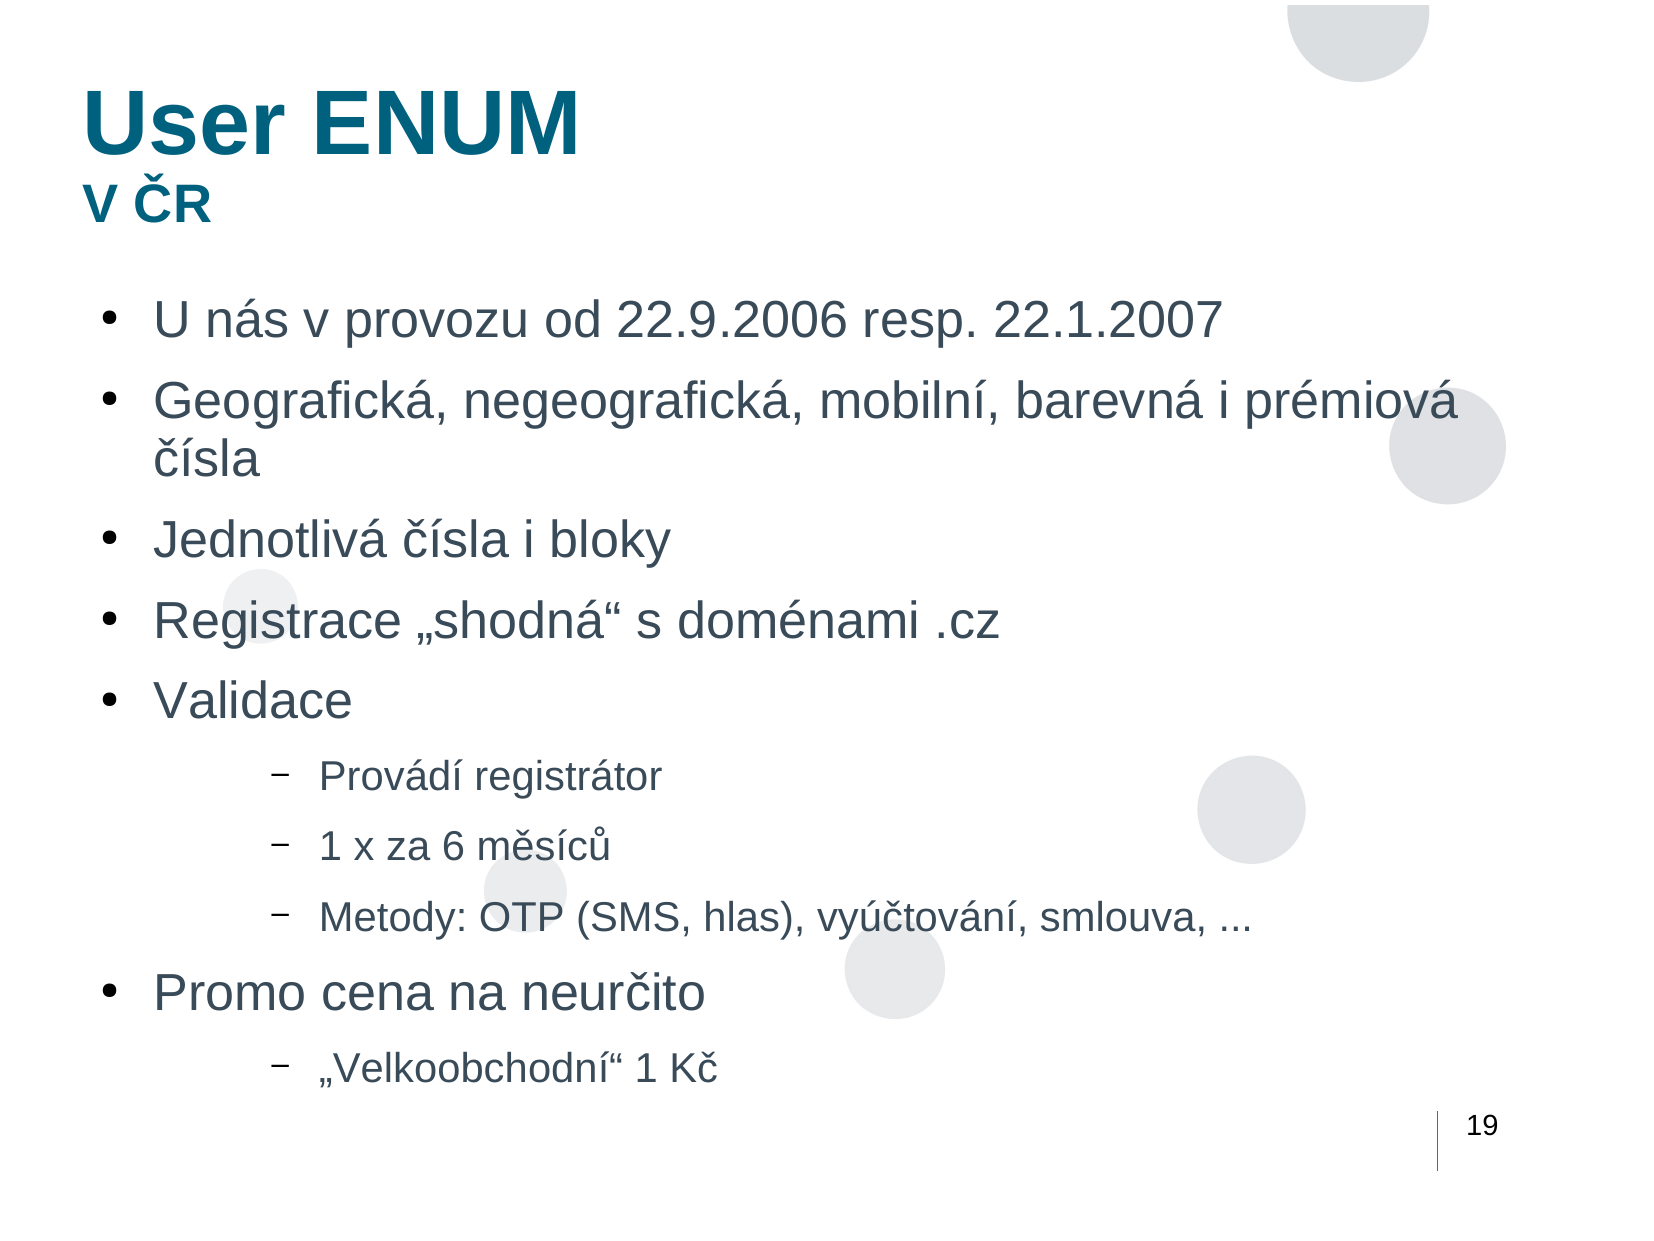

# User ENUM V ČR
U nás v provozu od 22.9.2006 resp. 22.1.2007
Geografická, negeografická, mobilní, barevná i prémiová čísla
Jednotlivá čísla i bloky
Registrace „shodná“ s doménami .cz
Validace
Provádí registrátor
1 x za 6 měsíců
Metody: OTP (SMS, hlas), vyúčtování, smlouva, ...
Promo cena na neurčito
„Velkoobchodní“ 1 Kč